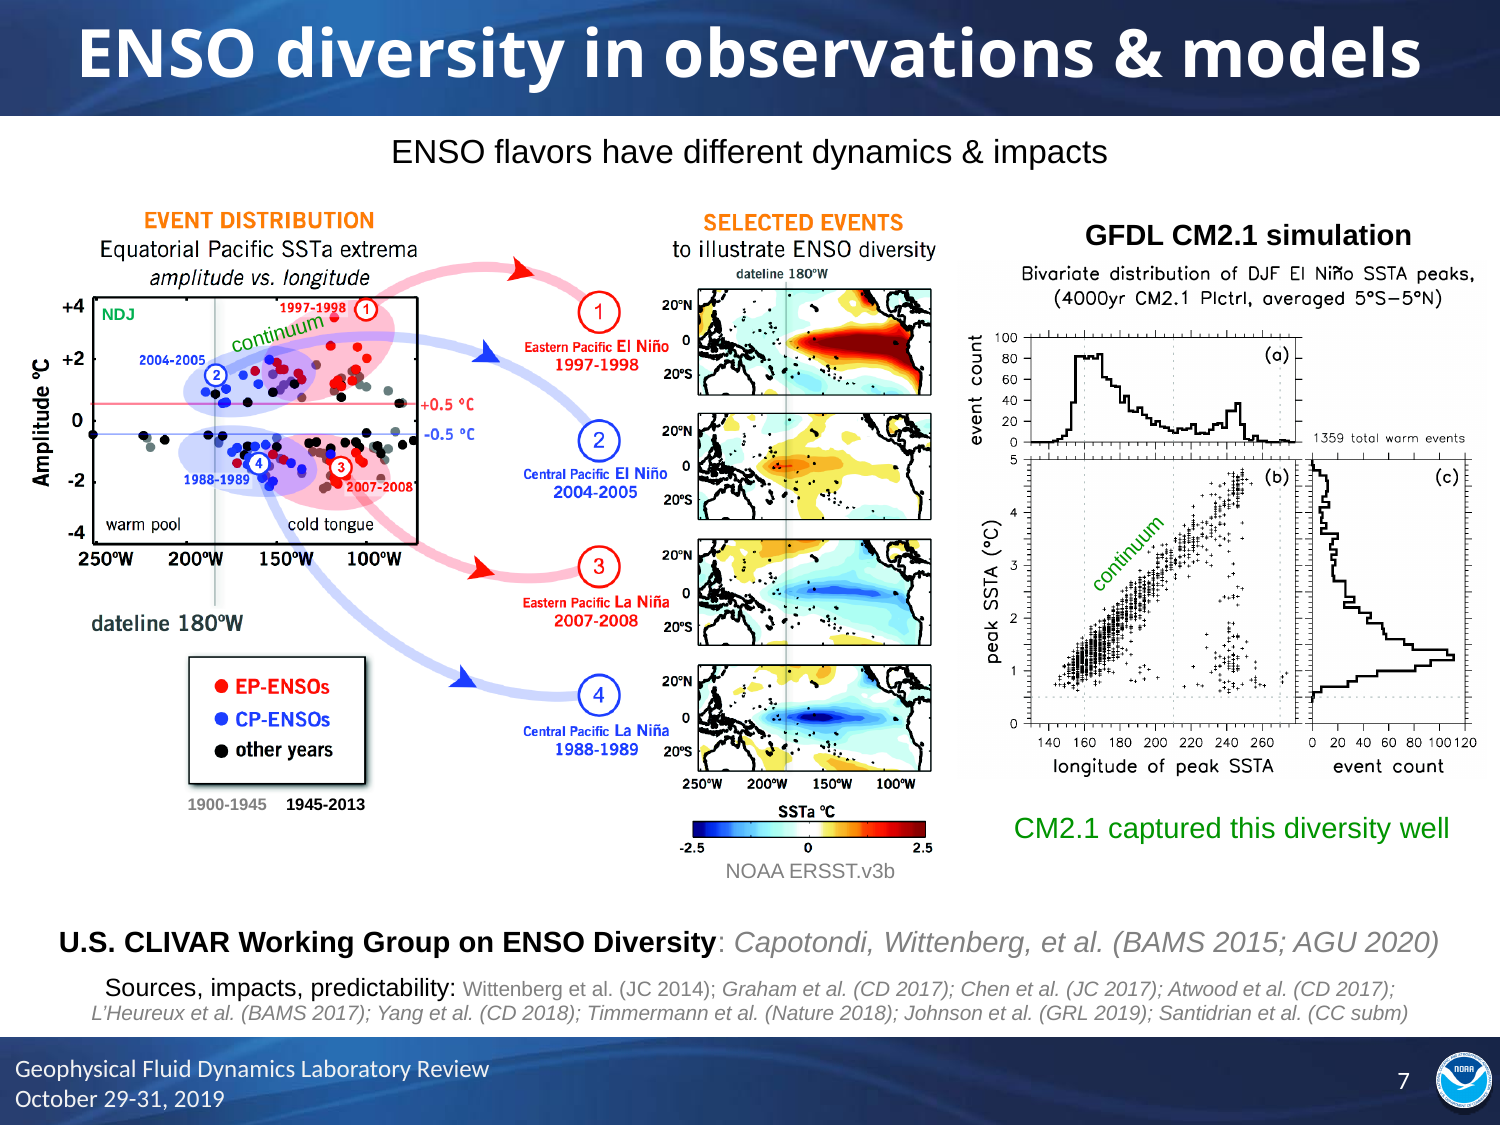

ENSO diversity in observations & models
ENSO flavors have different dynamics & impacts
GFDL CM2.1 simulation
NDJ
continuum
continuum
1900-1945 1945-2013
CM2.1 captured this diversity well
NOAA ERSST.v3b
U.S. CLIVAR Working Group on ENSO Diversity: Capotondi, Wittenberg, et al. (BAMS 2015; AGU 2020)
Sources, impacts, predictability: Wittenberg et al. (JC 2014); Graham et al. (CD 2017); Chen et al. (JC 2017); Atwood et al. (CD 2017);
L’Heureux et al. (BAMS 2017); Yang et al. (CD 2018); Timmermann et al. (Nature 2018); Johnson et al. (GRL 2019); Santidrian et al. (CC subm)